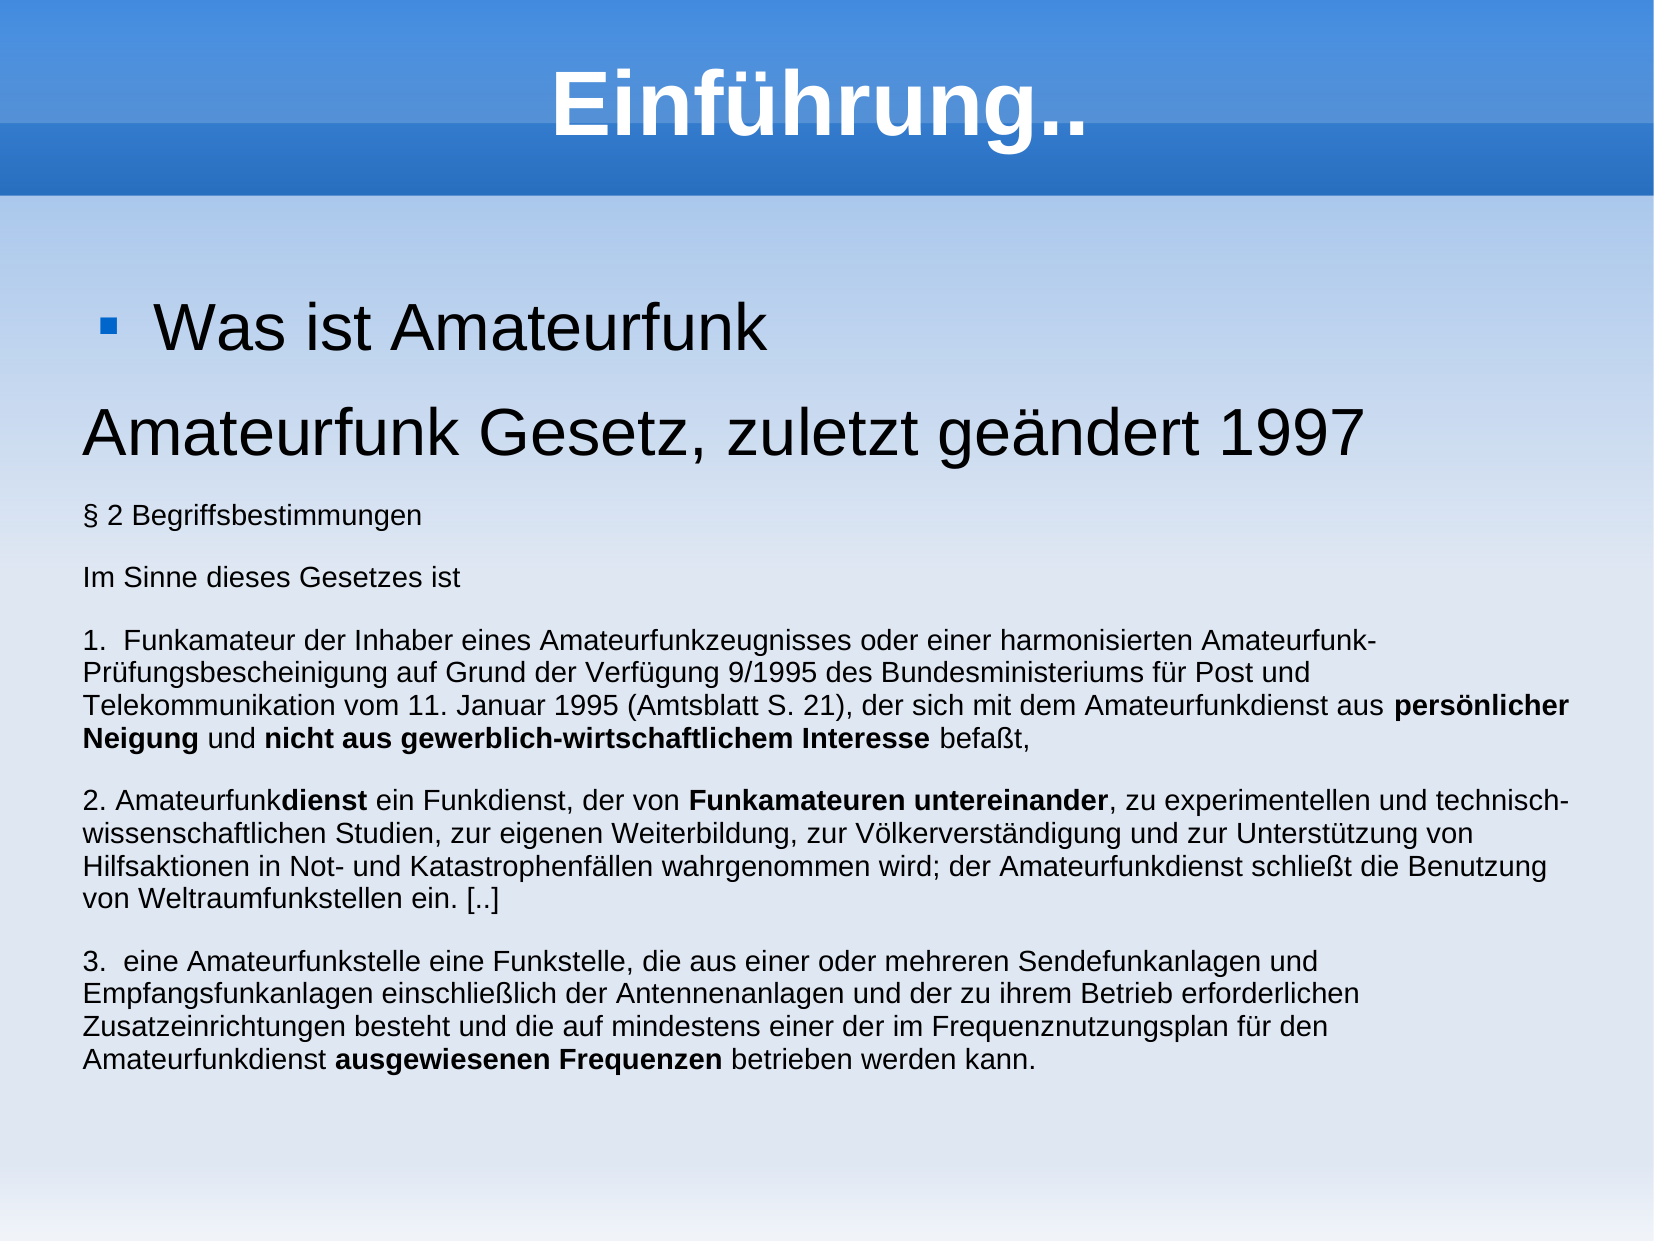

# Einführung..
Was ist Amateurfunk
Amateurfunk Gesetz, zuletzt geändert 1997
§ 2 Begriffsbestimmungen
Im Sinne dieses Gesetzes ist
1. Funkamateur der Inhaber eines Amateurfunkzeugnisses oder einer harmonisierten Amateurfunk-Prüfungsbescheinigung auf Grund der Verfügung 9/1995 des Bundesministeriums für Post und Telekommunikation vom 11. Januar 1995 (Amtsblatt S. 21), der sich mit dem Amateurfunkdienst aus persönlicher Neigung und nicht aus gewerblich-wirtschaftlichem Interesse befaßt,
2. Amateurfunkdienst ein Funkdienst, der von Funkamateuren untereinander, zu experimentellen und technisch-wissenschaftlichen Studien, zur eigenen Weiterbildung, zur Völkerverständigung und zur Unterstützung von Hilfsaktionen in Not- und Katastrophenfällen wahrgenommen wird; der Amateurfunkdienst schließt die Benutzung von Weltraumfunkstellen ein. [..]
3. eine Amateurfunkstelle eine Funkstelle, die aus einer oder mehreren Sendefunkanlagen und Empfangsfunkanlagen einschließlich der Antennenanlagen und der zu ihrem Betrieb erforderlichen Zusatzeinrichtungen besteht und die auf mindestens einer der im Frequenznutzungsplan für den Amateurfunkdienst ausgewiesenen Frequenzen betrieben werden kann.